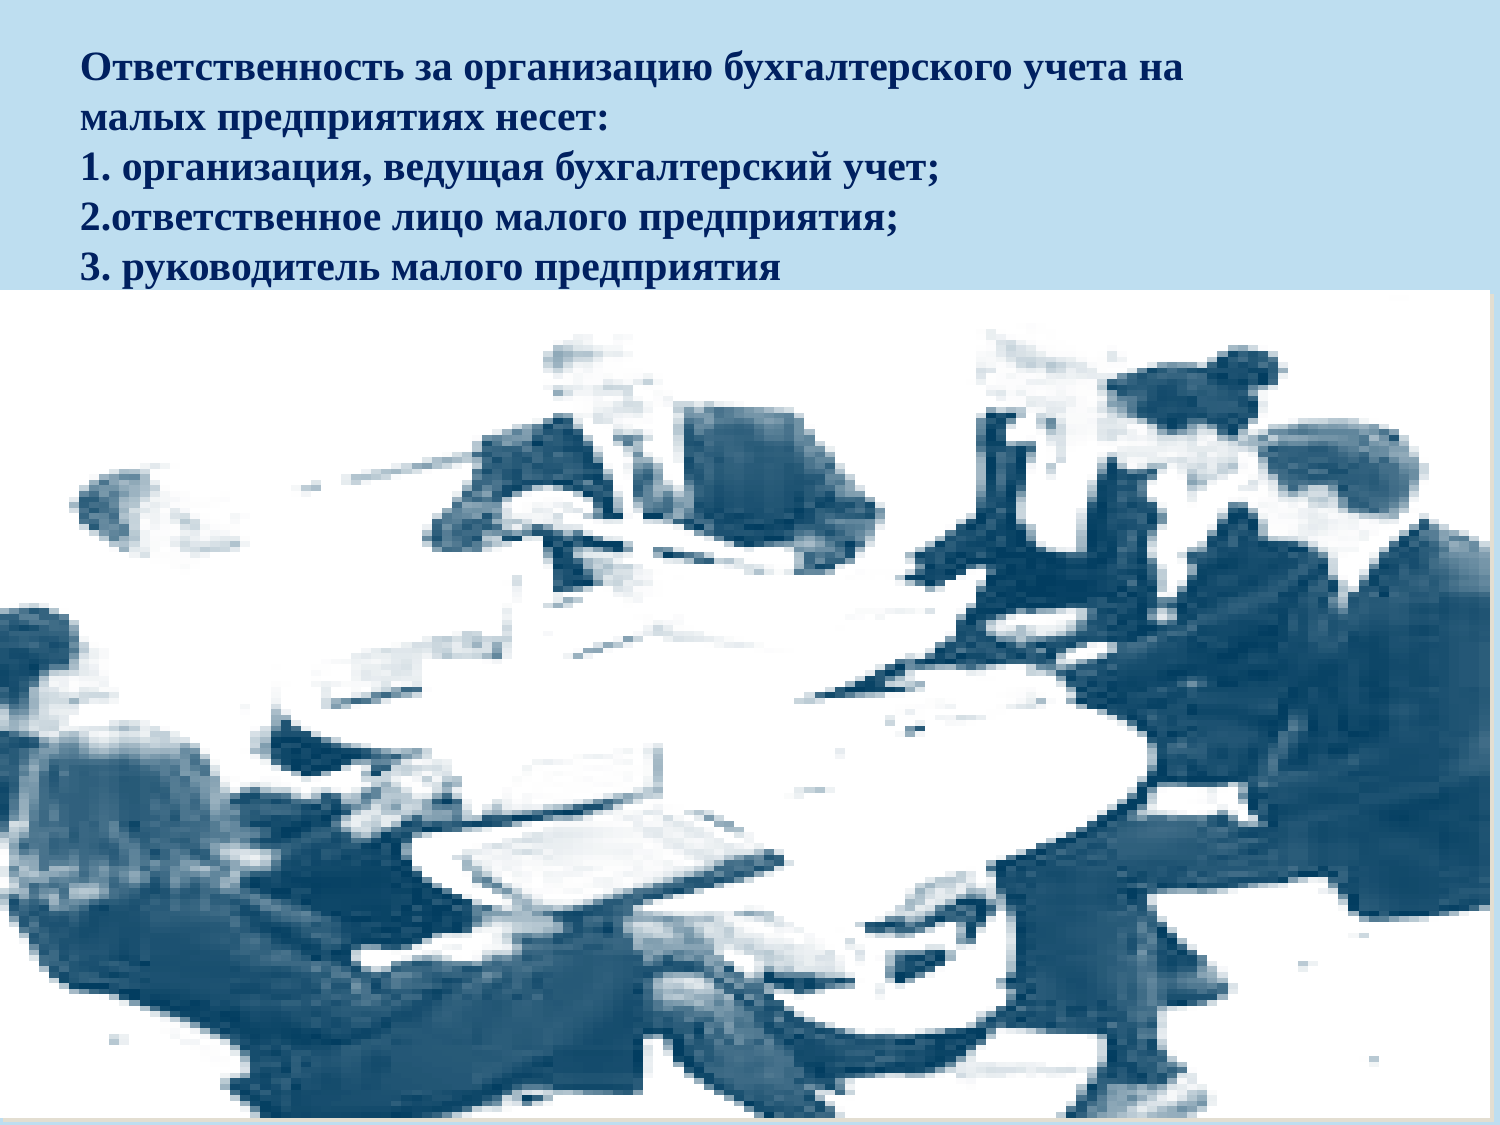

Ответственность за организацию бухгалтерского учета на малых предприятиях несет:
1. организация, ведущая бухгалтерский учет;
2.ответственное лицо малого предприятия;
3. руководитель малого предприятия